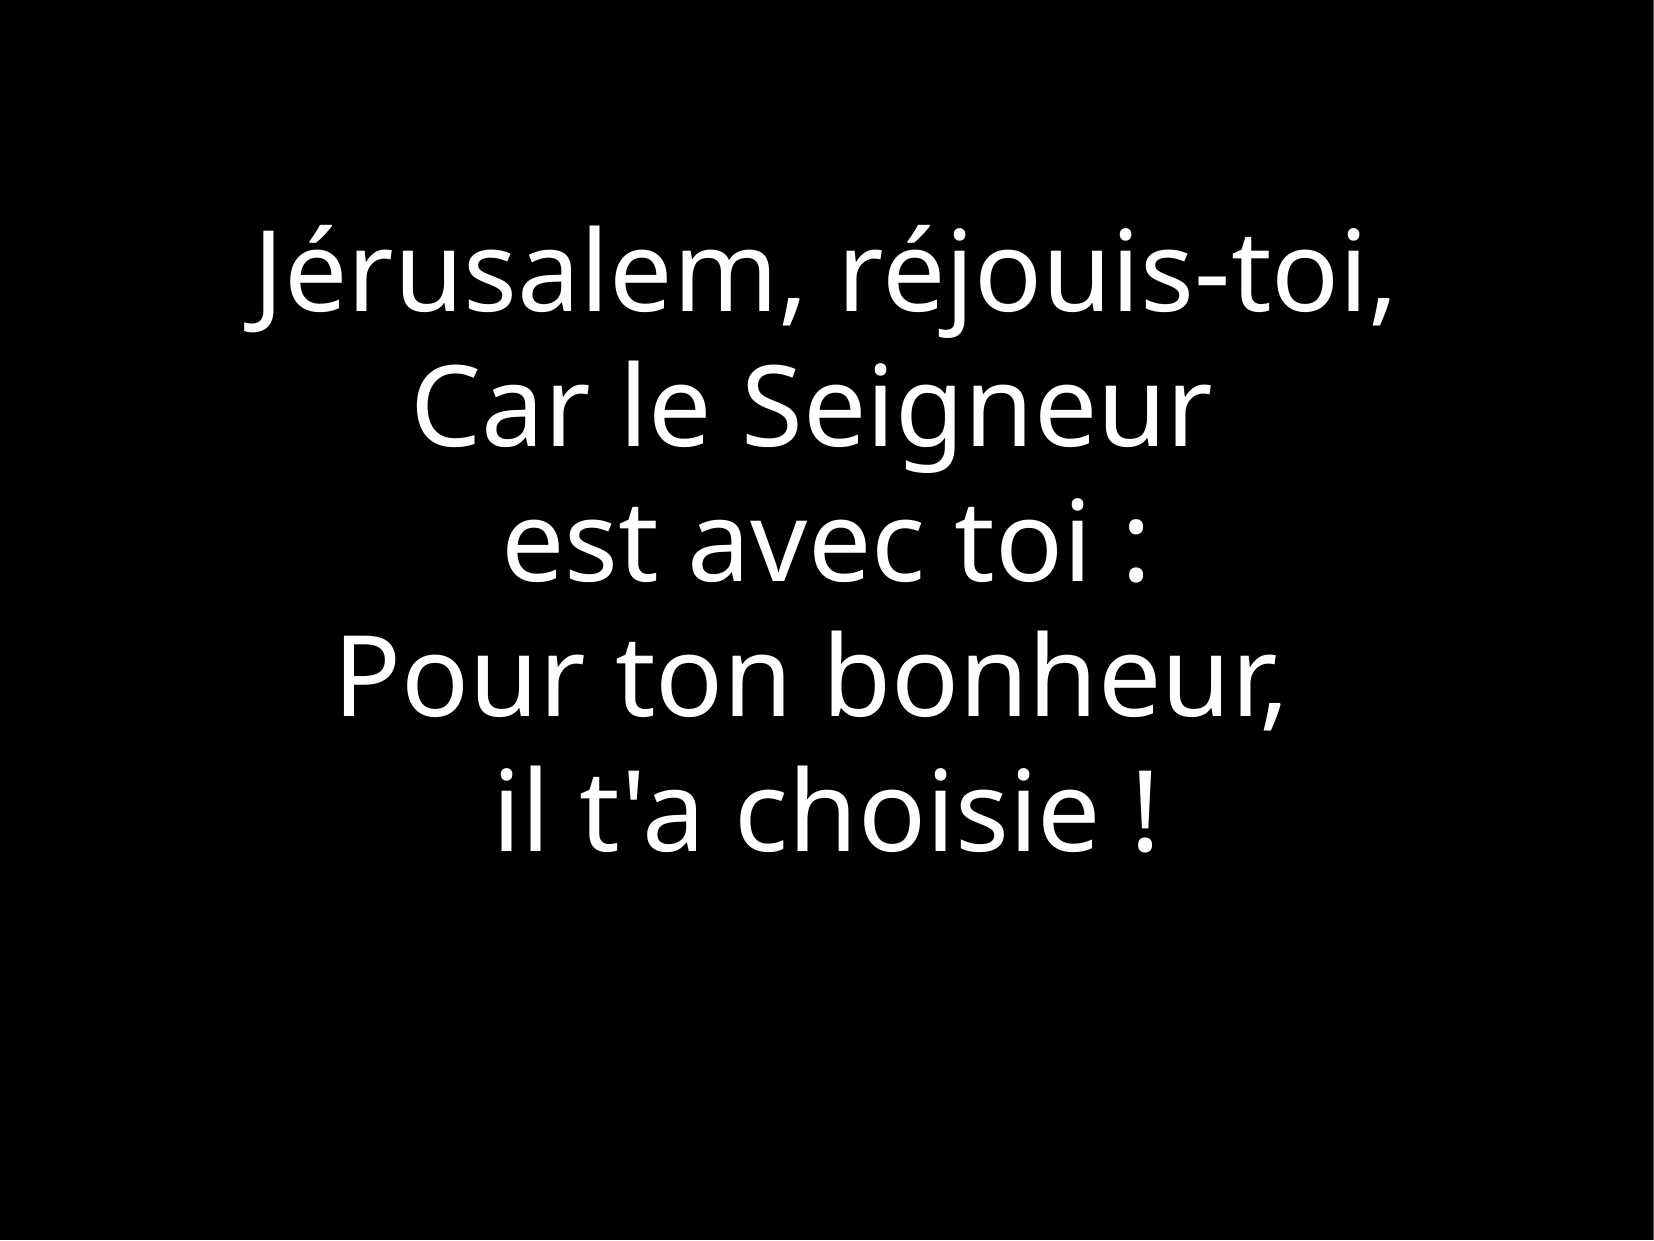

# Jérusalem, réjouis-toi, Car le Seigneur est avec toi : Pour ton bonheur, il t'a choisie !